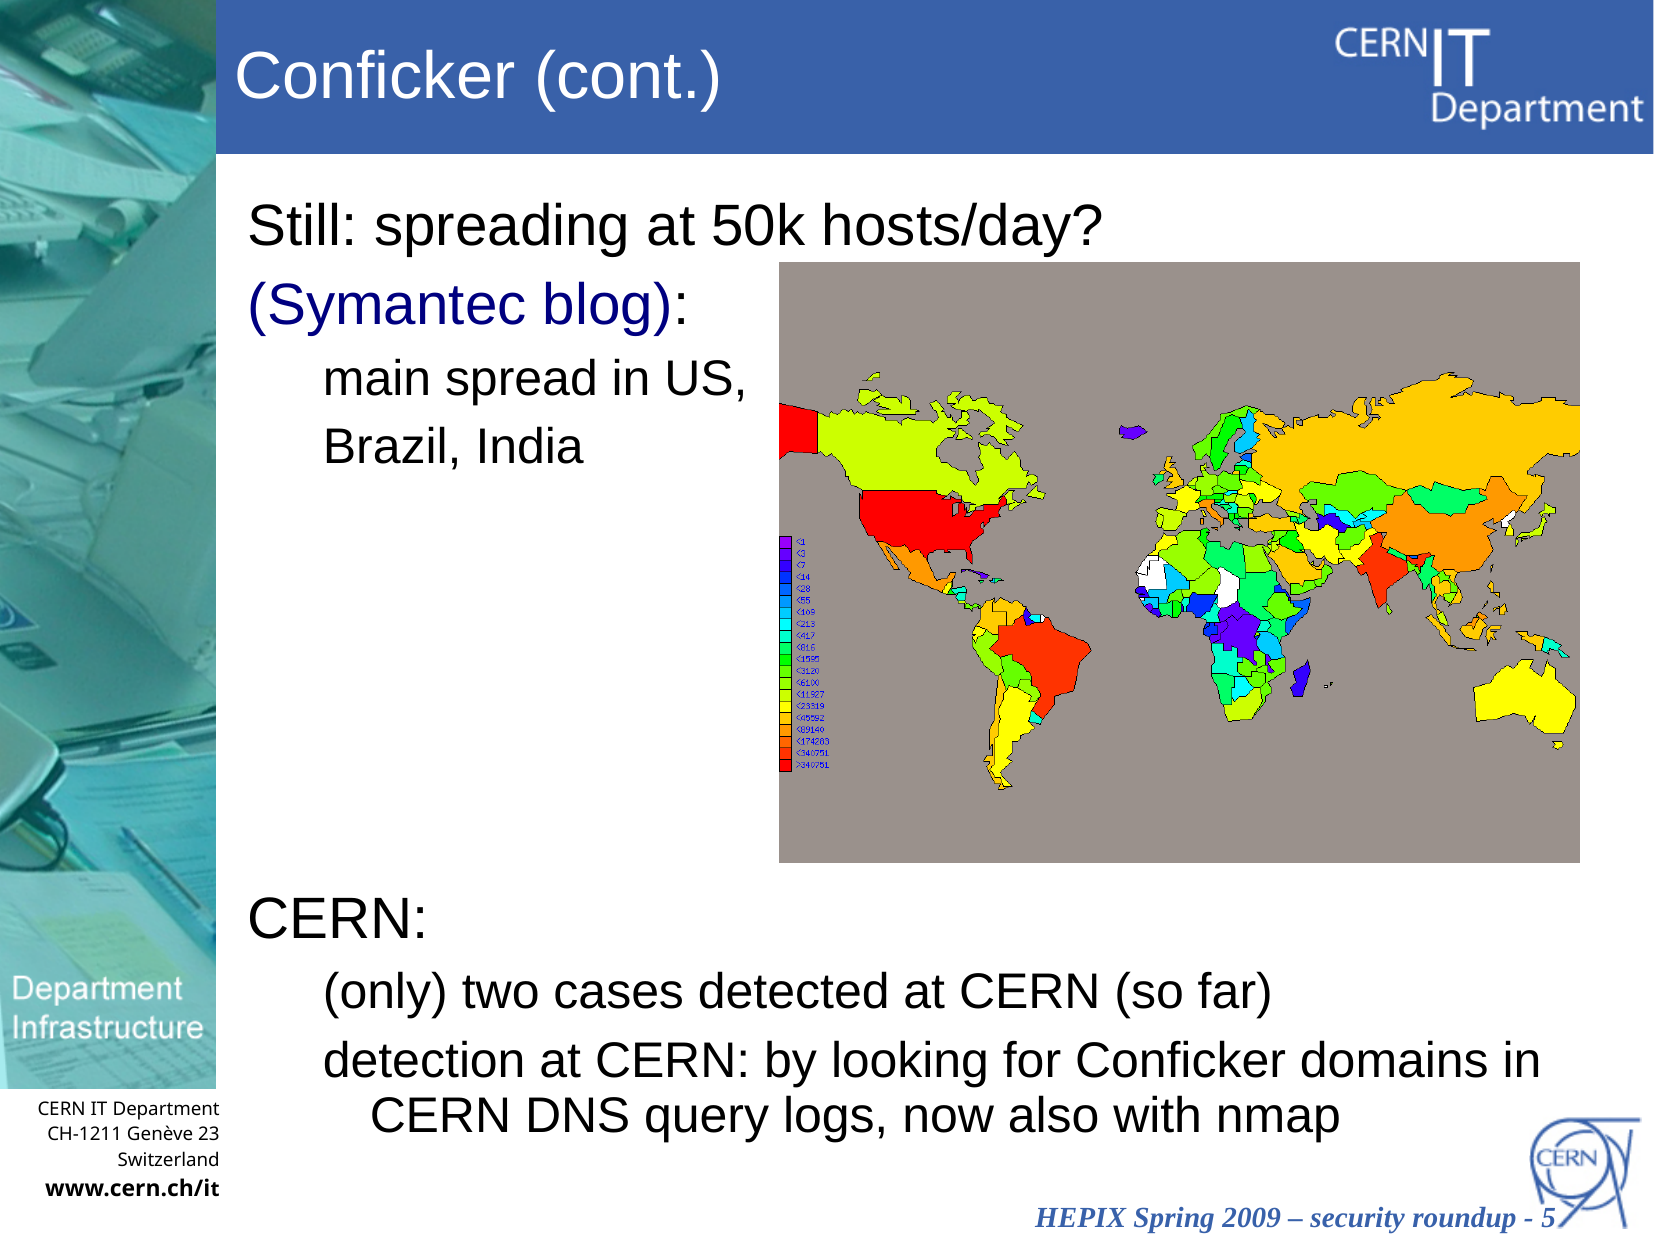

# Conficker (cont.)
Still: spreading at 50k hosts/day?
(Symantec blog):
main spread in US,
Brazil, India
CERN:
(only) two cases detected at CERN (so far)
detection at CERN: by looking for Conficker domains in CERN DNS query logs, now also with nmap